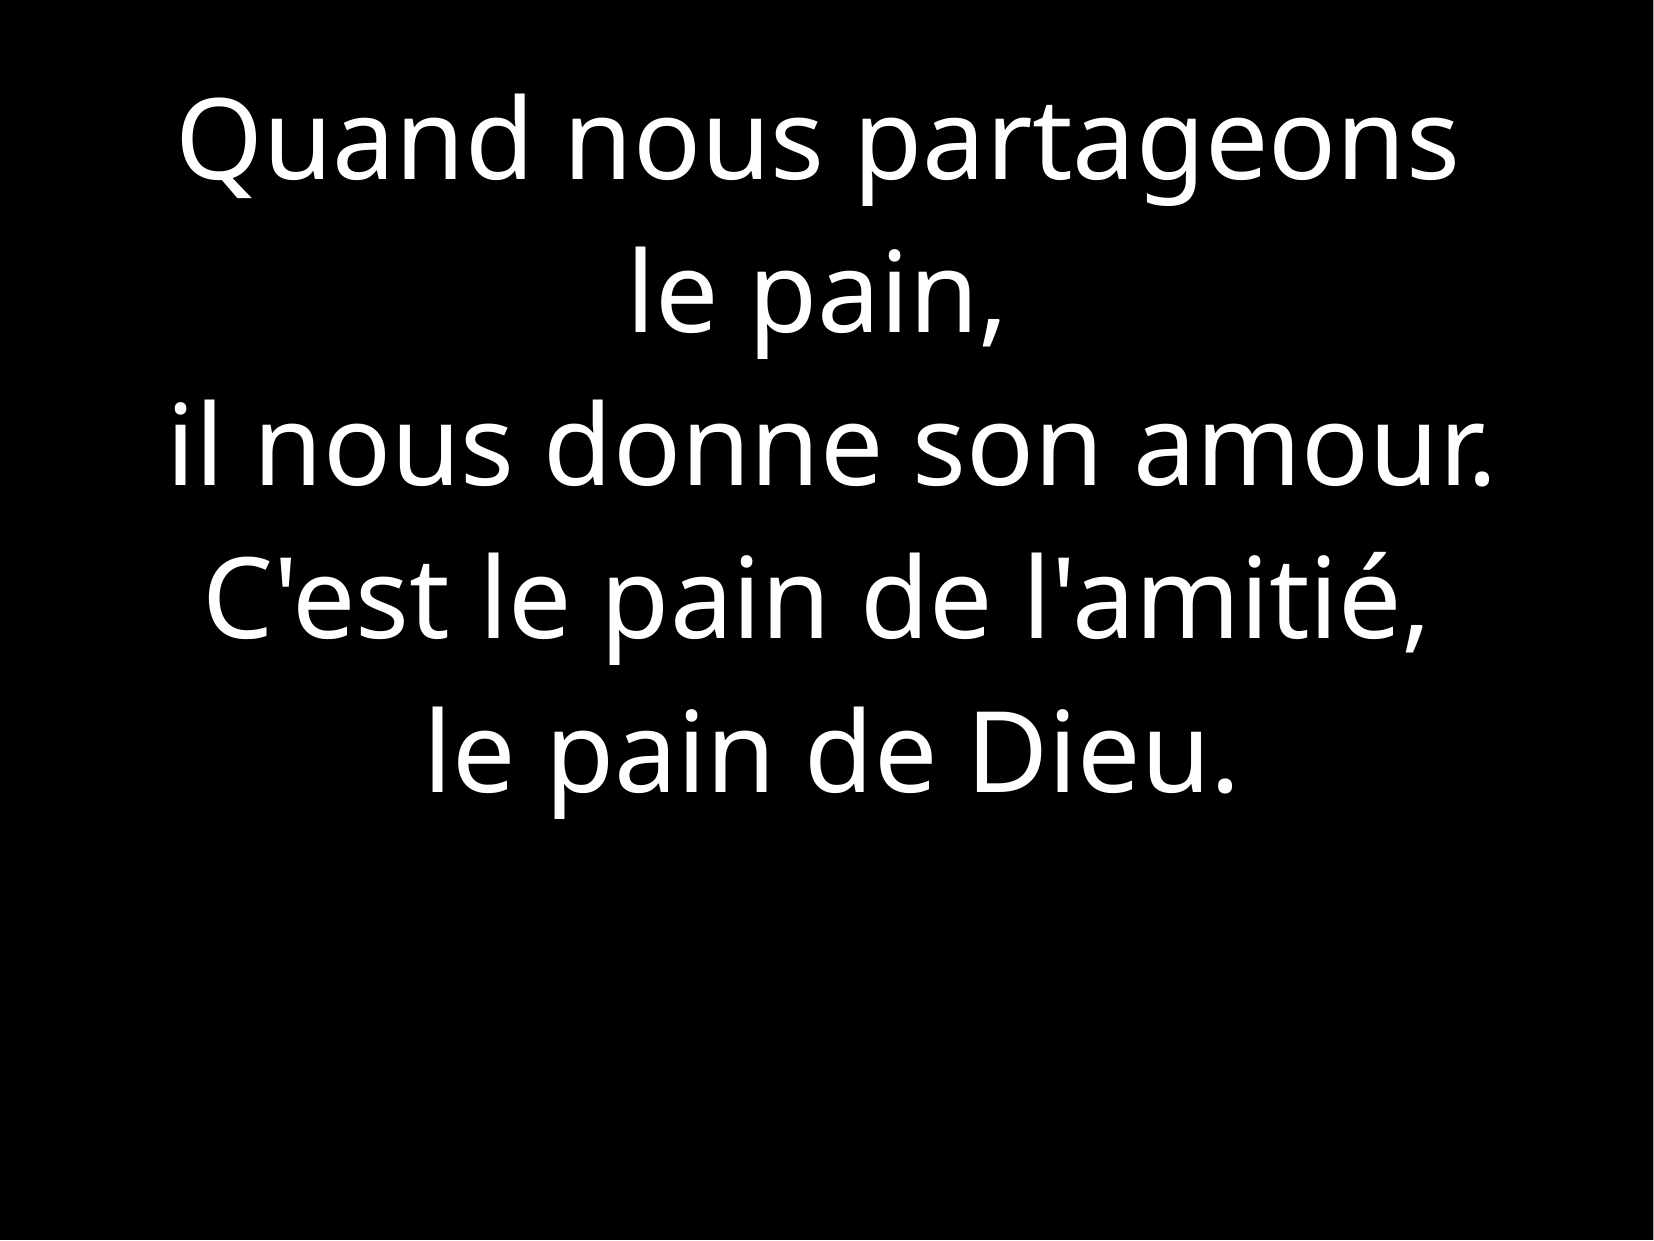

# Quand nous partageons
le pain,
il nous donne son amour.
C'est le pain de l'amitié,
le pain de Dieu.